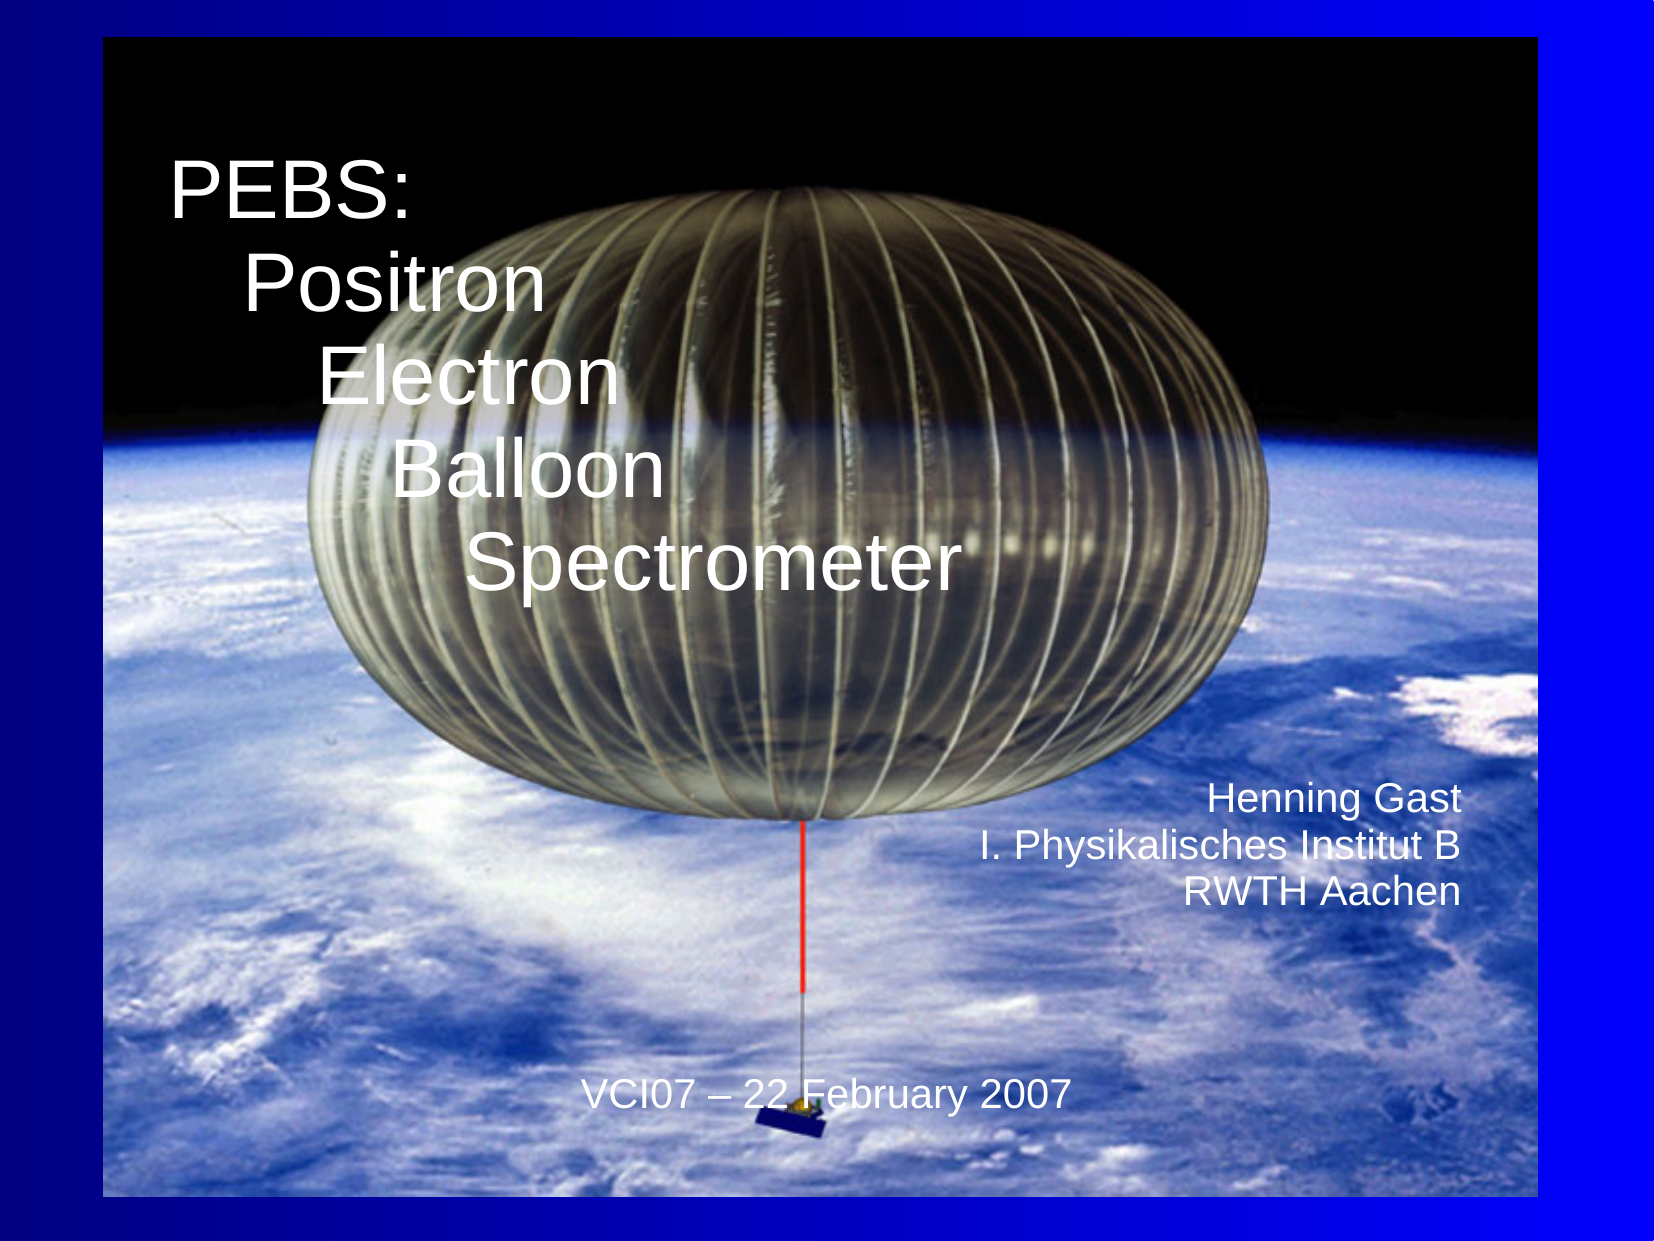

PEBS:
	Positron
		Electron
			Balloon
				Spectrometer
Henning Gast
I. Physikalisches Institut B
RWTH Aachen
VCI07 – 22 February 2007